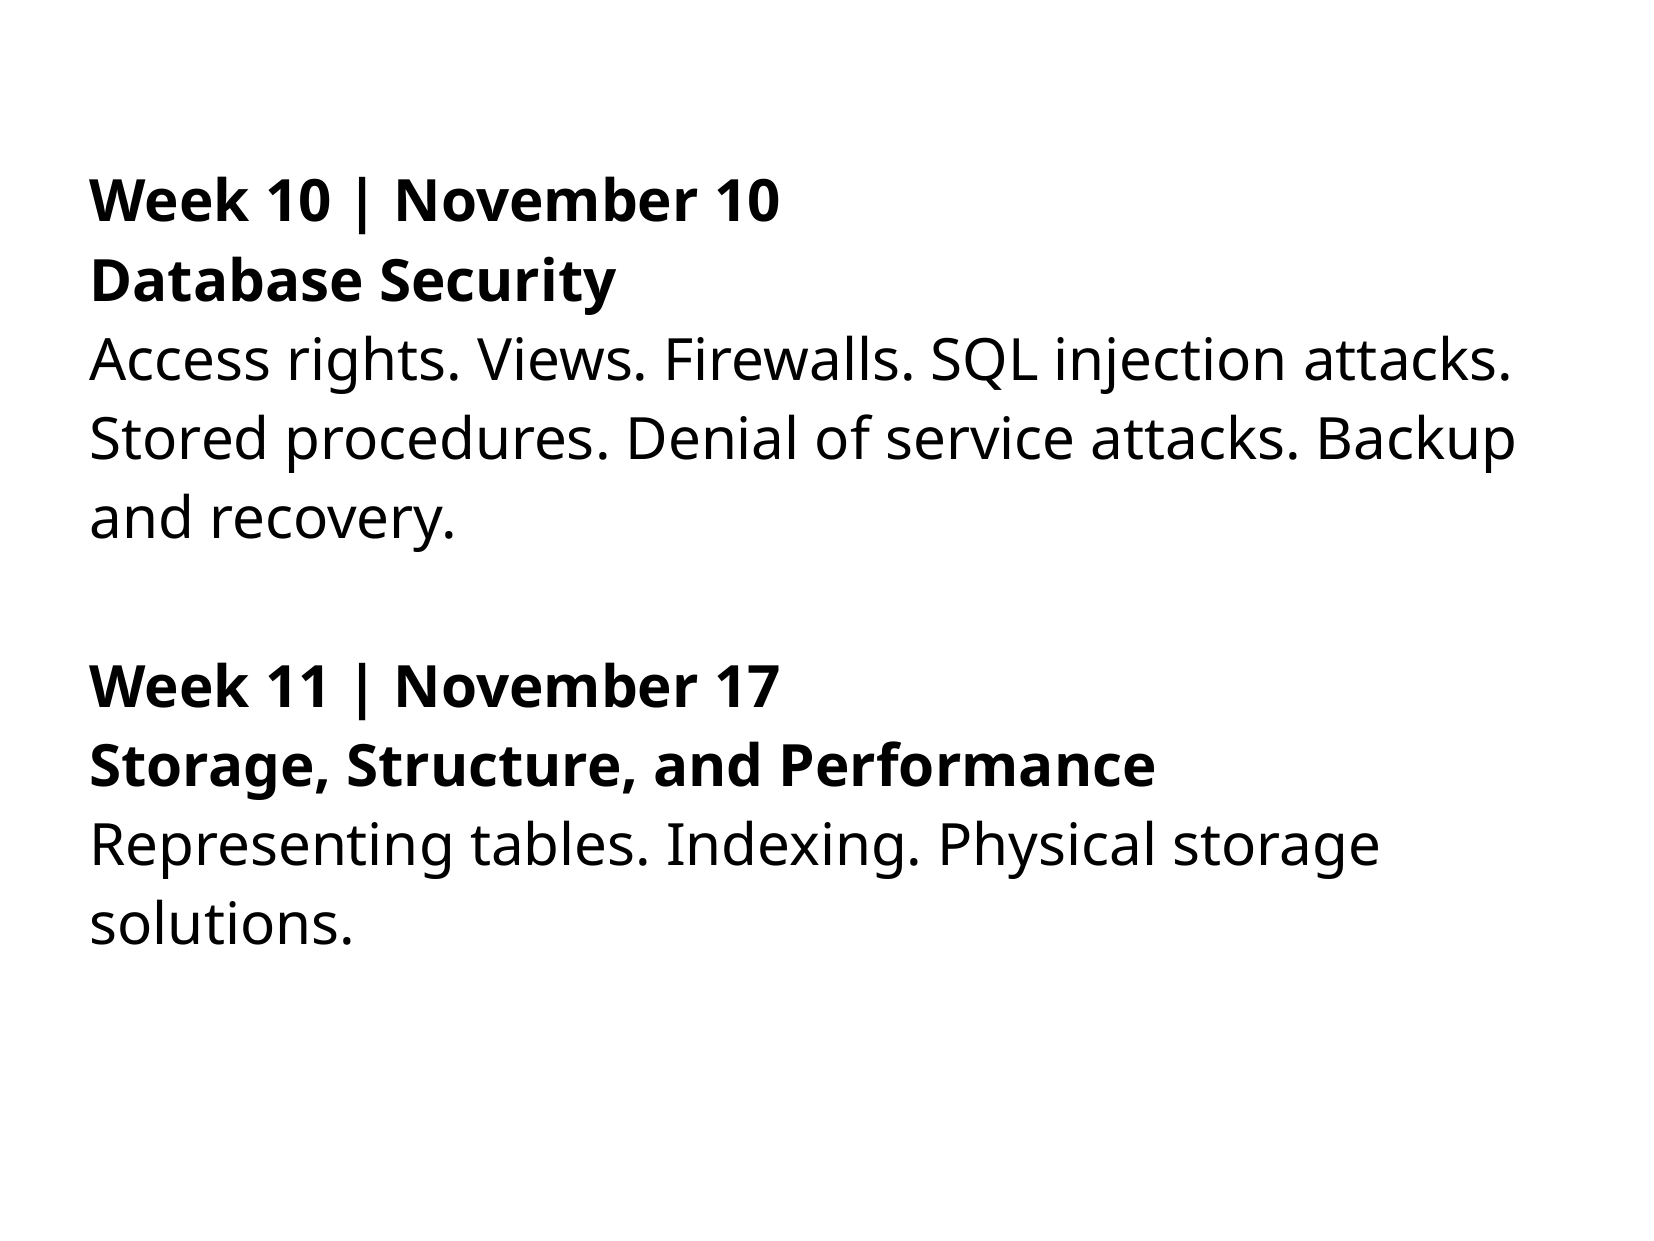

Week 10 | November 10
Database Security
Access rights. Views. Firewalls. SQL injection attacks. Stored procedures. Denial of service attacks. Backup and recovery.
Week 11 | November 17
Storage, Structure, and Performance
Representing tables. Indexing. Physical storage solutions.